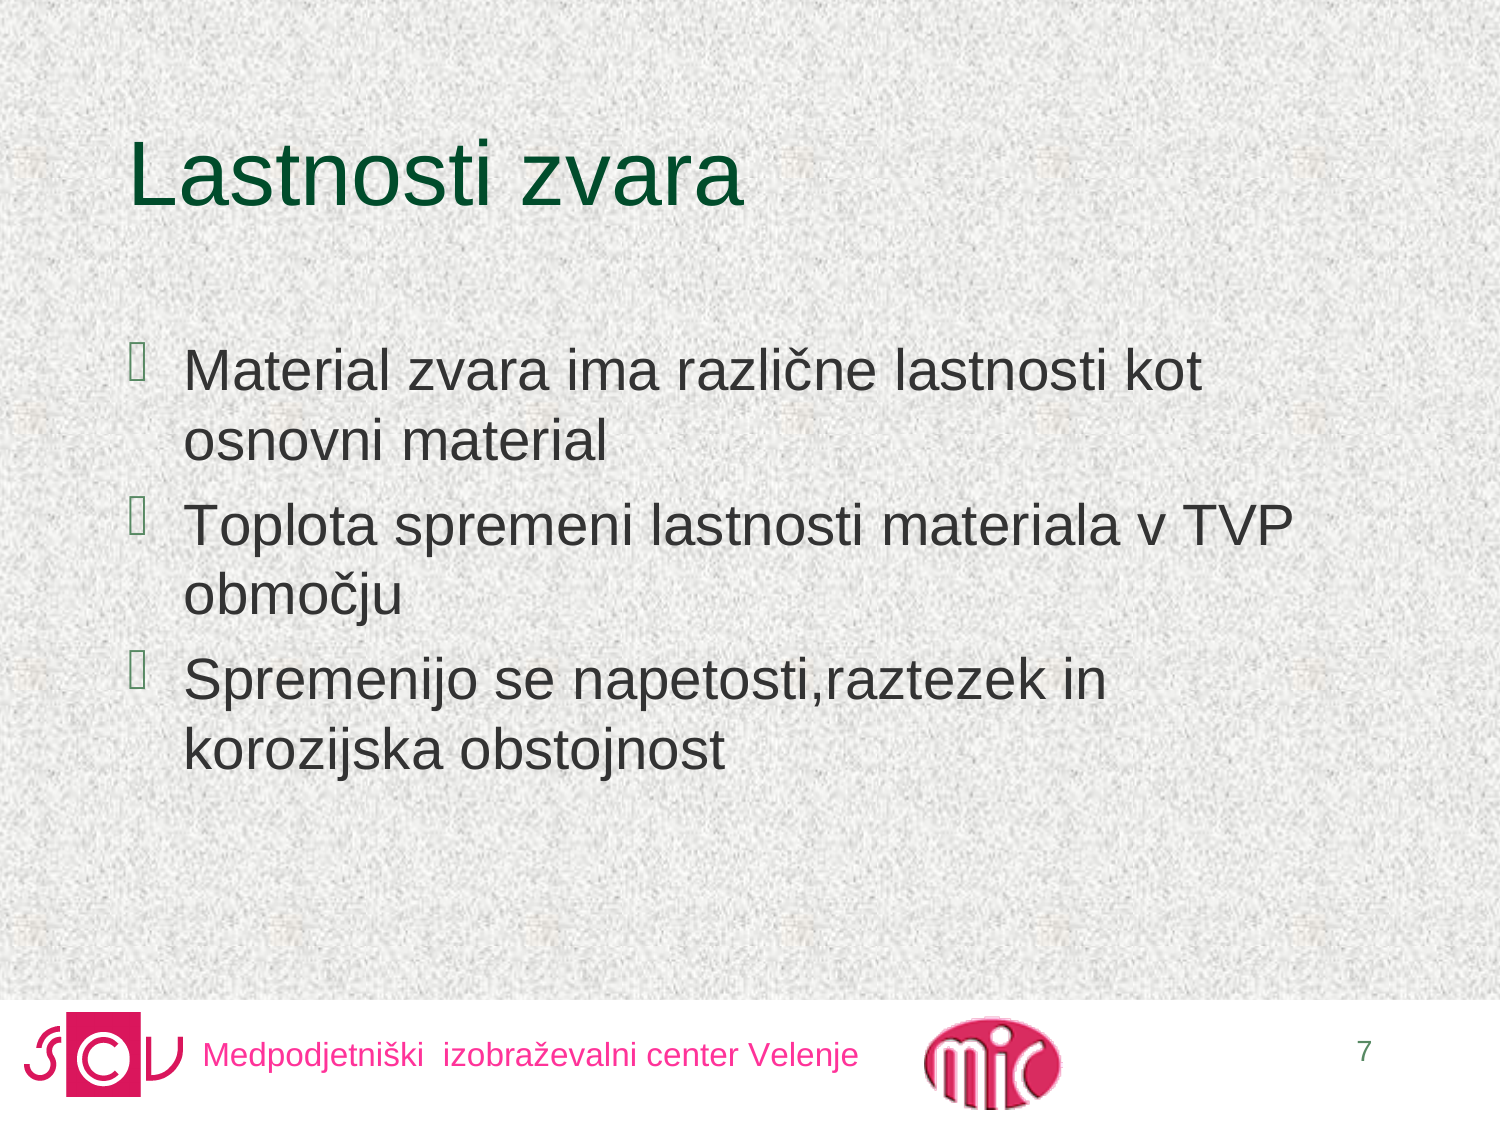

# Lastnosti zvara
Material zvara ima različne lastnosti kot osnovni material
Toplota spremeni lastnosti materiala v TVP območju
Spremenijo se napetosti,raztezek in korozijska obstojnost